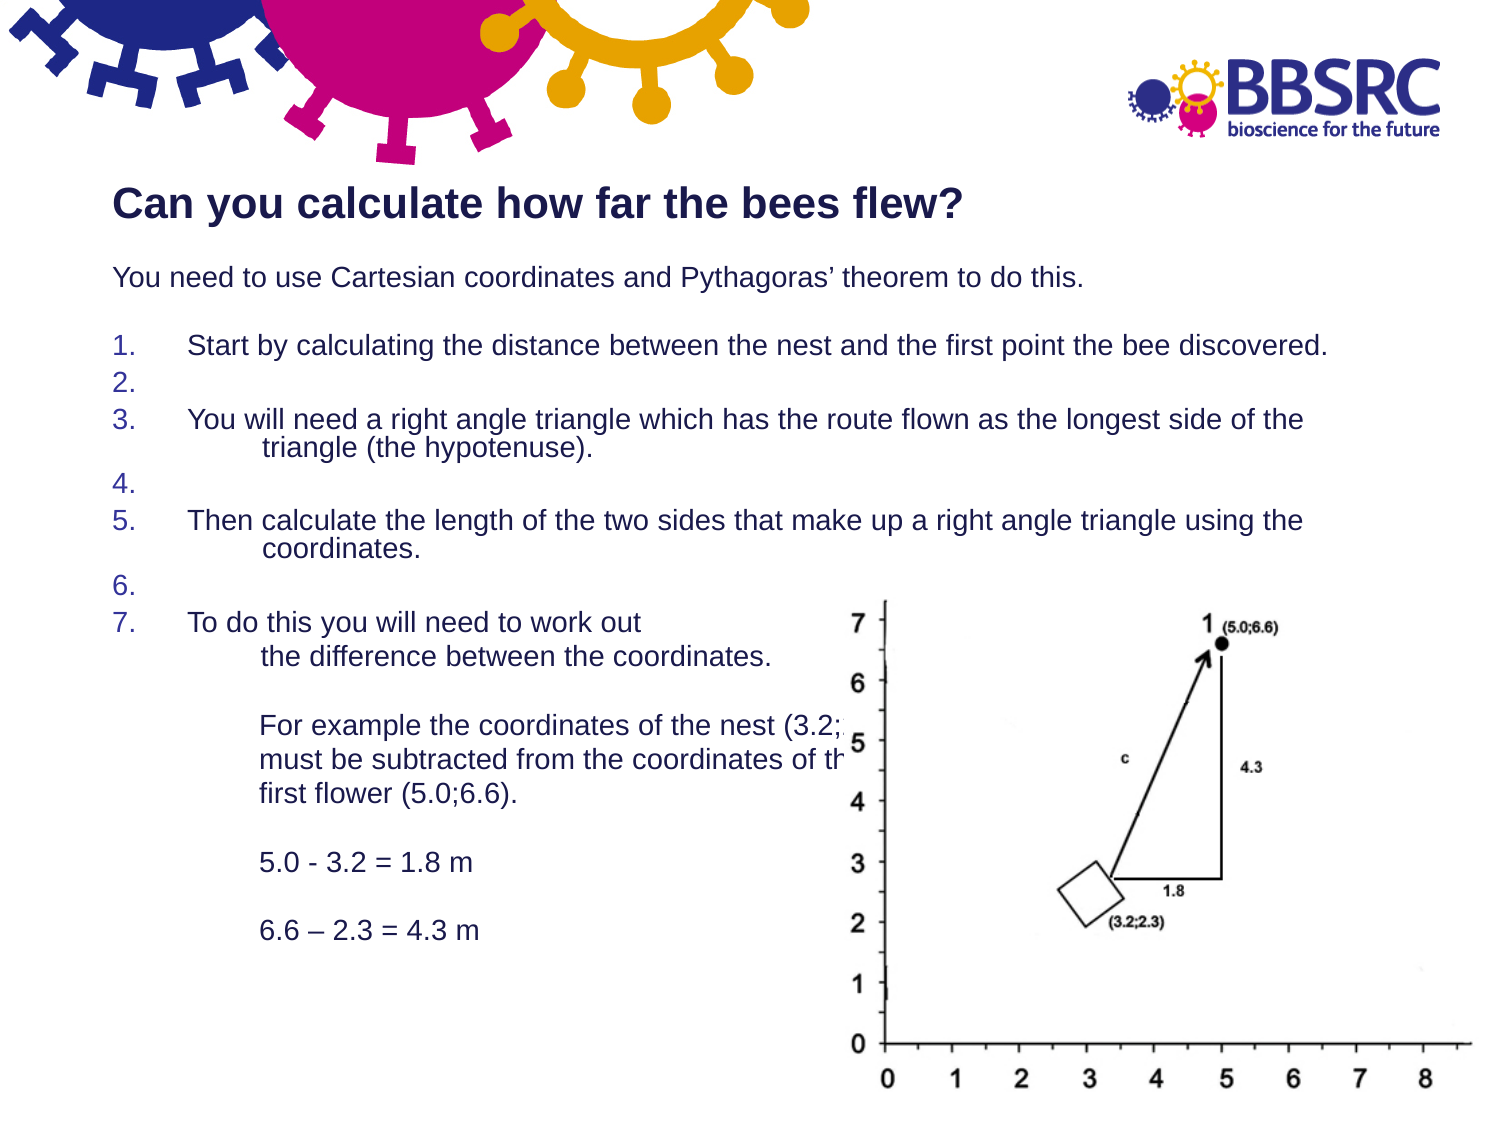

# Can you calculate how far the bees flew?
You need to use Cartesian coordinates and Pythagoras’ theorem to do this.
Start by calculating the distance between the nest and the first point the bee discovered.
You will need a right angle triangle which has the route flown as the longest side of the triangle (the hypotenuse).
Then calculate the length of the two sides that make up a right angle triangle using the coordinates.
To do this you will need to work out
the difference between the coordinates.
For example the coordinates of the nest (3.2;2.3)
must be subtracted from the coordinates of the
first flower (5.0;6.6).
5.0 - 3.2 = 1.8 m
6.6 – 2.3 = 4.3 m